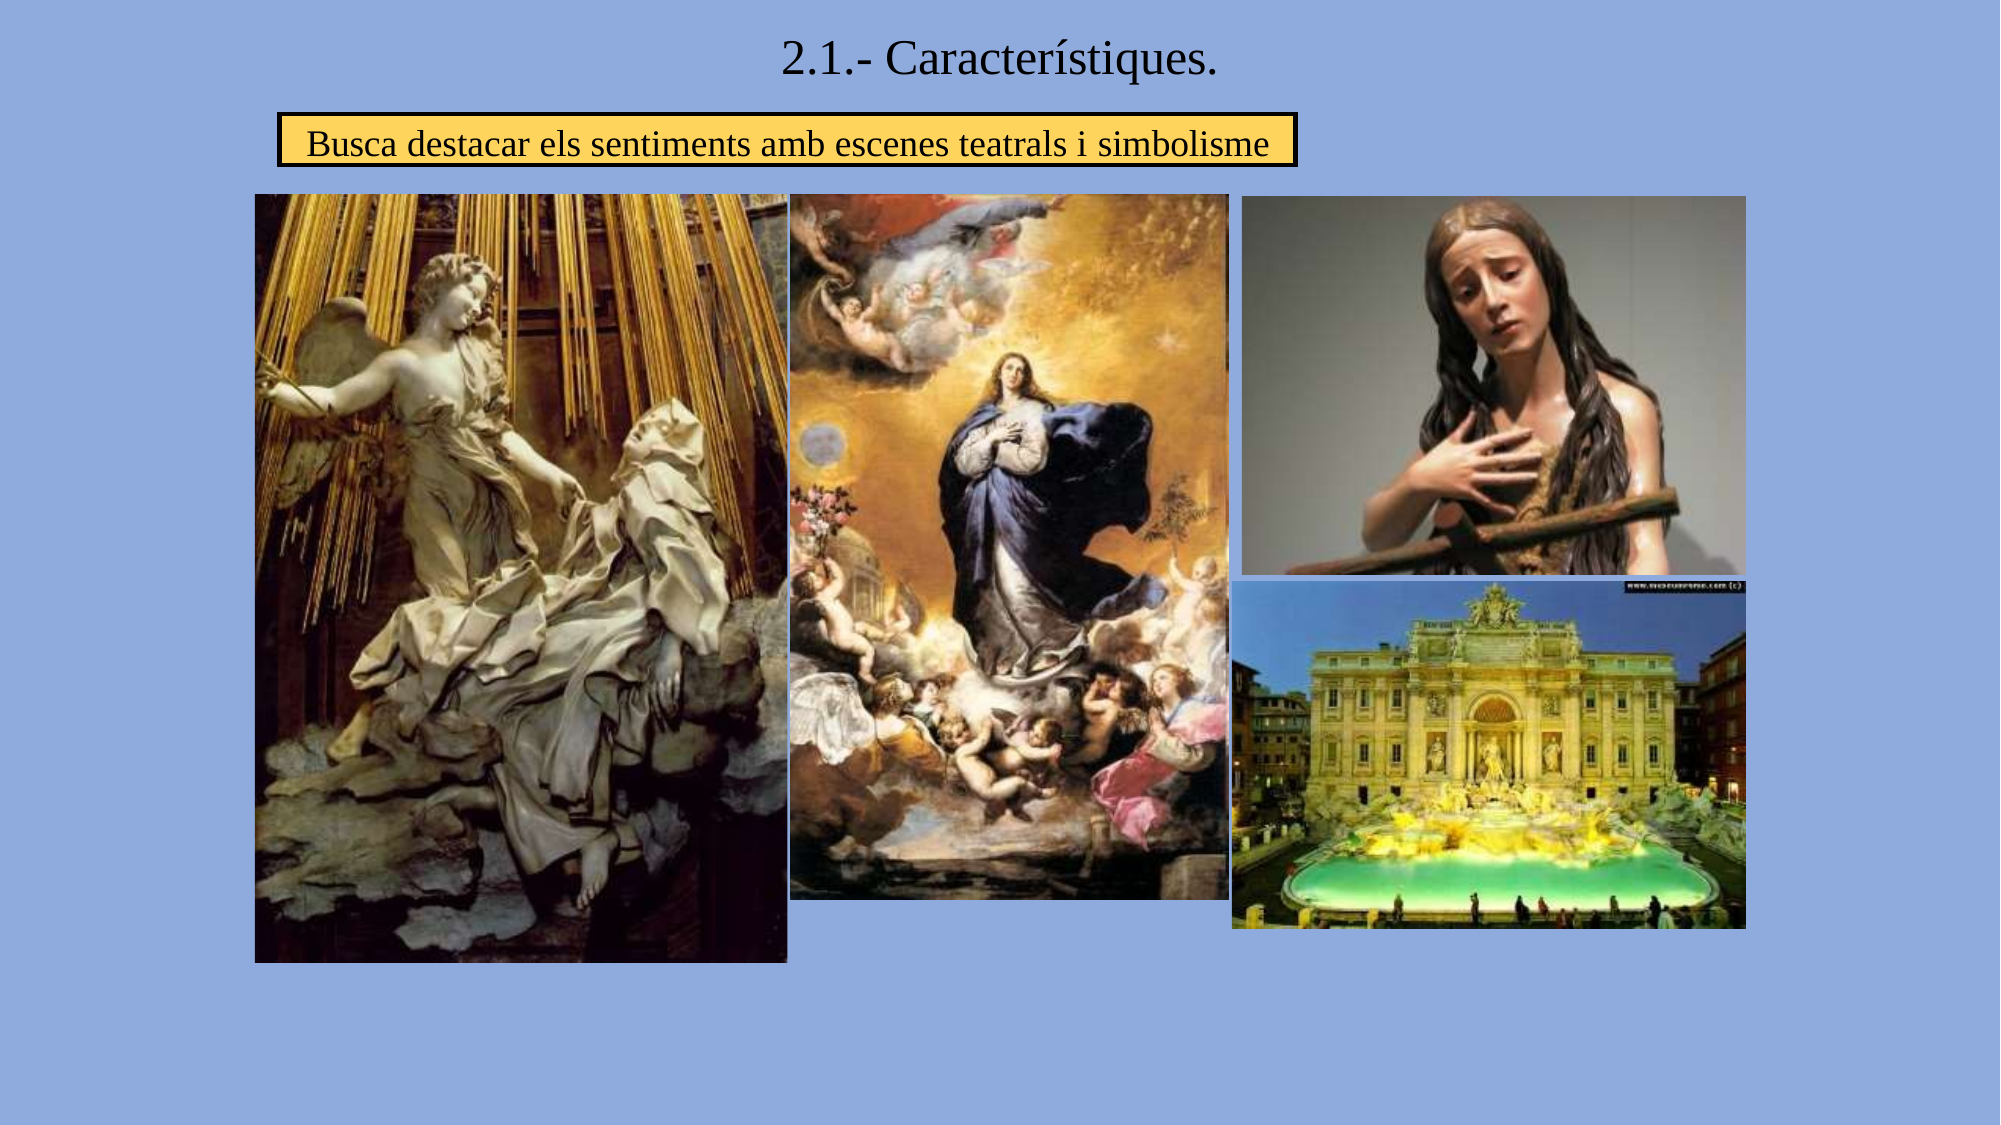

2.1.- Característiques.
Busca destacar els sentiments amb escenes teatrals i simbolisme